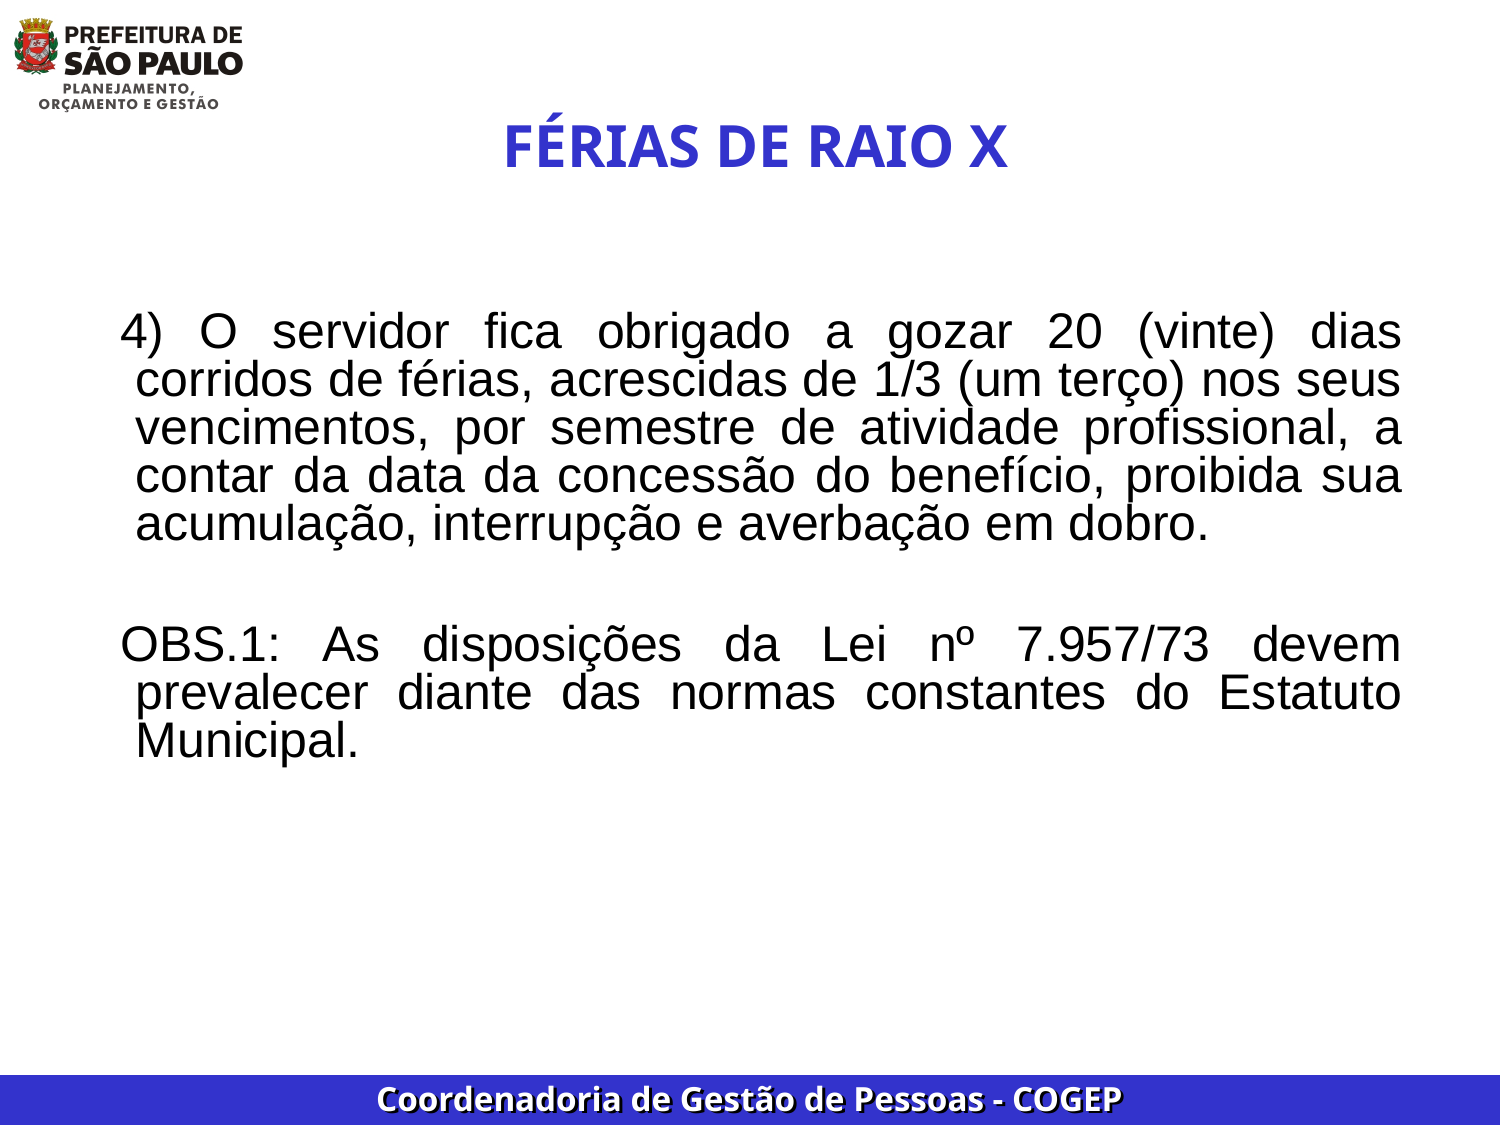

# FÉRIAS DE RAIO X
4) O servidor fica obrigado a gozar 20 (vinte) dias corridos de férias, acrescidas de 1/3 (um terço) nos seus vencimentos, por semestre de atividade profissional, a contar da data da concessão do benefício, proibida sua acumulação, interrupção e averbação em dobro.
OBS.1: As disposições da Lei nº 7.957/73 devem prevalecer diante das normas constantes do Estatuto Municipal.